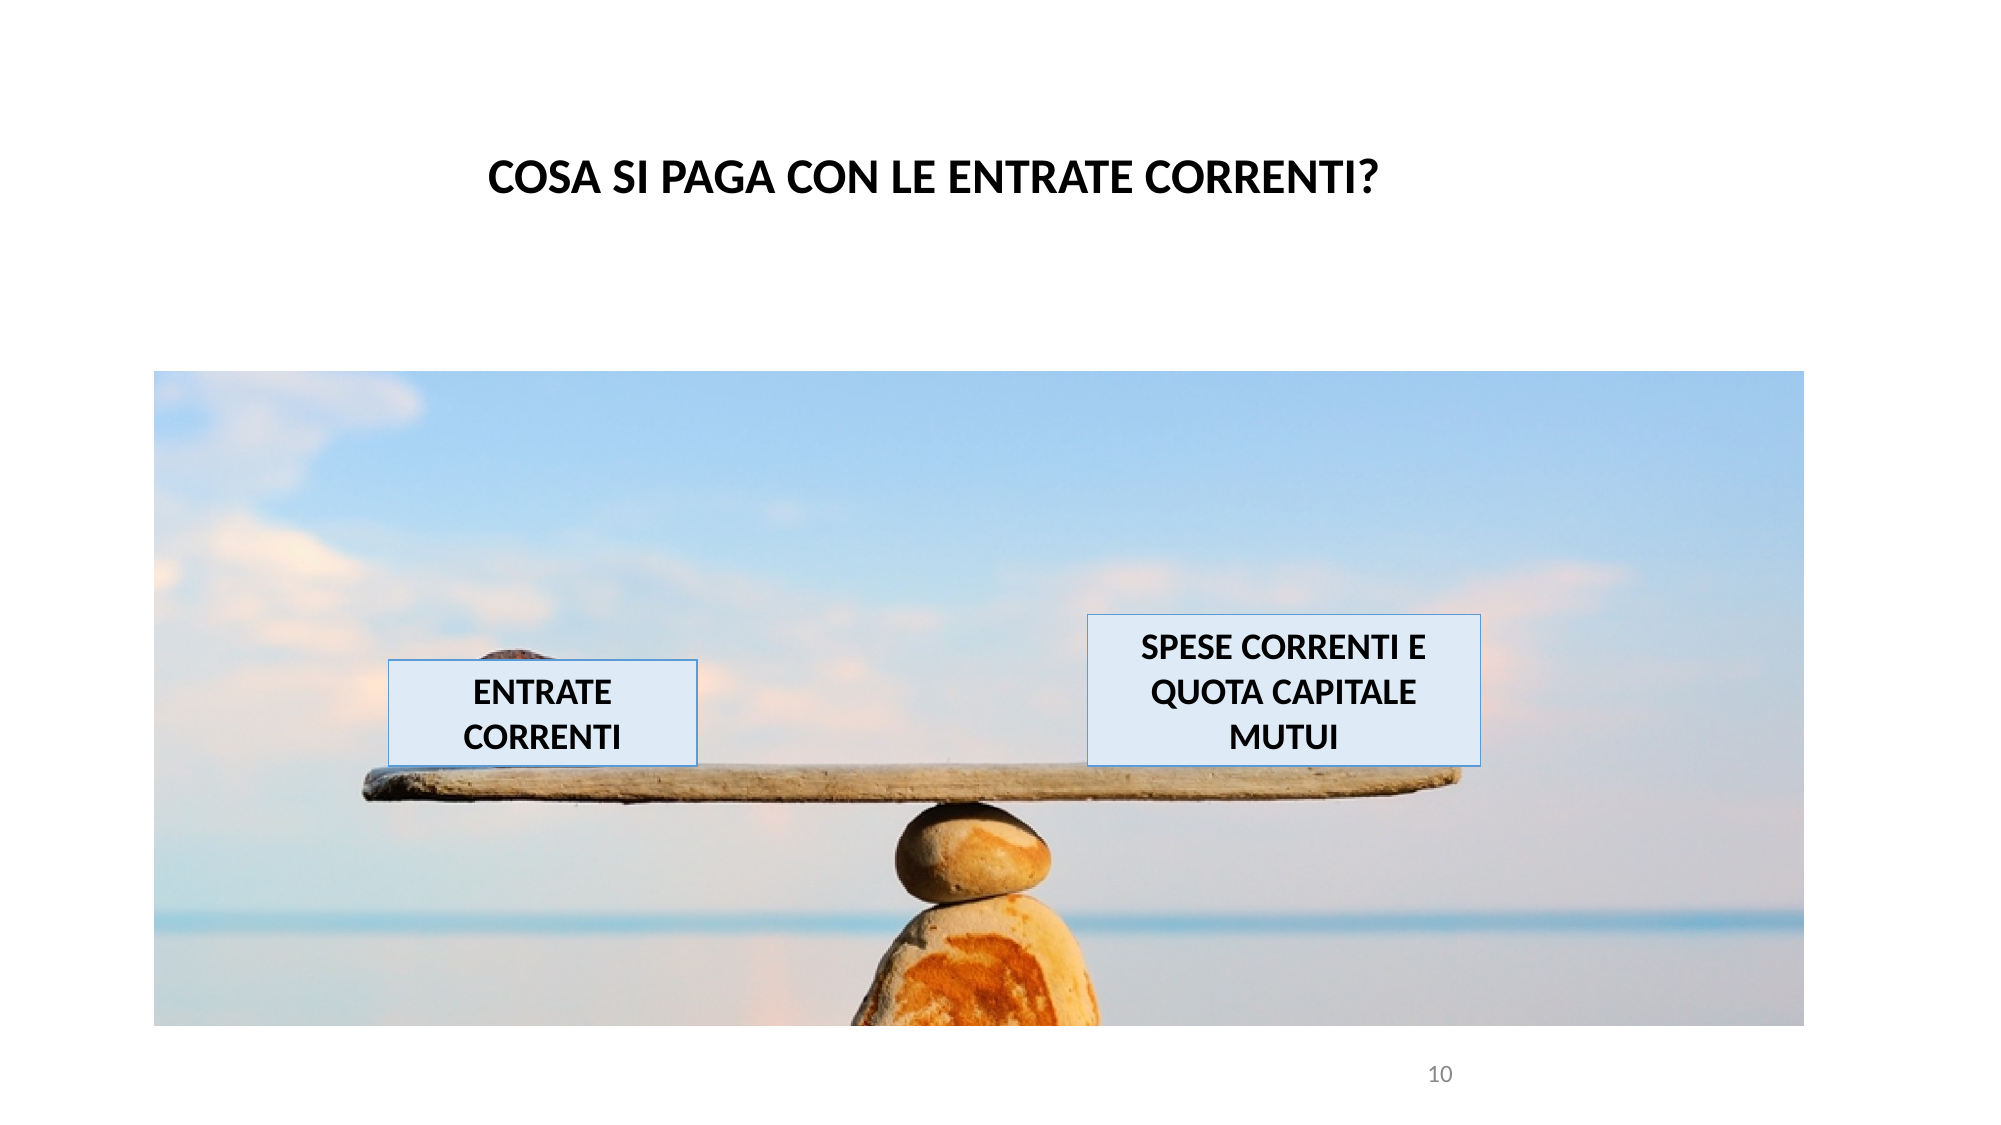

COSA SI PAGA CON LE ENTRATE CORRENTI?
SPESE CORRENTI E QUOTA CAPITALE MUTUI
ENTRATE CORRENTI